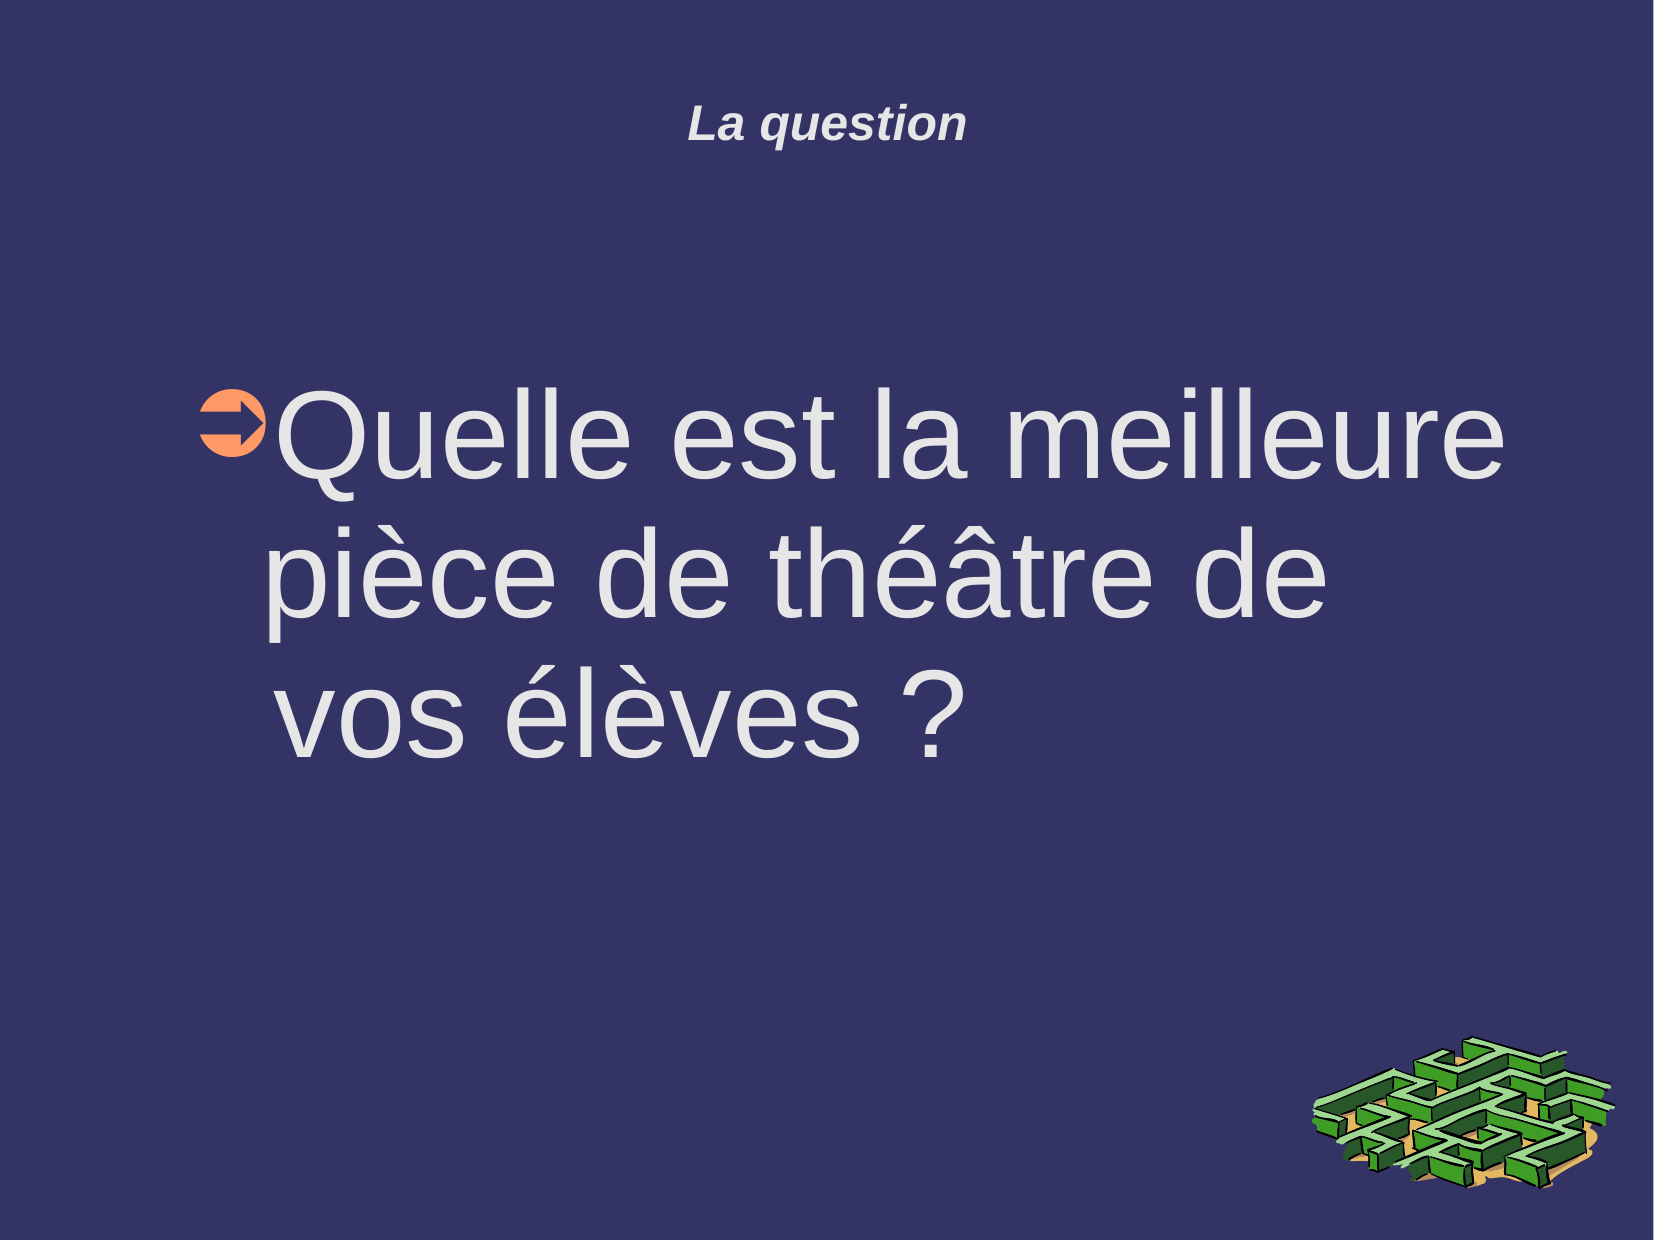

# La question
Quelle est la meilleure pièce de théâtre de
vos élèves ?